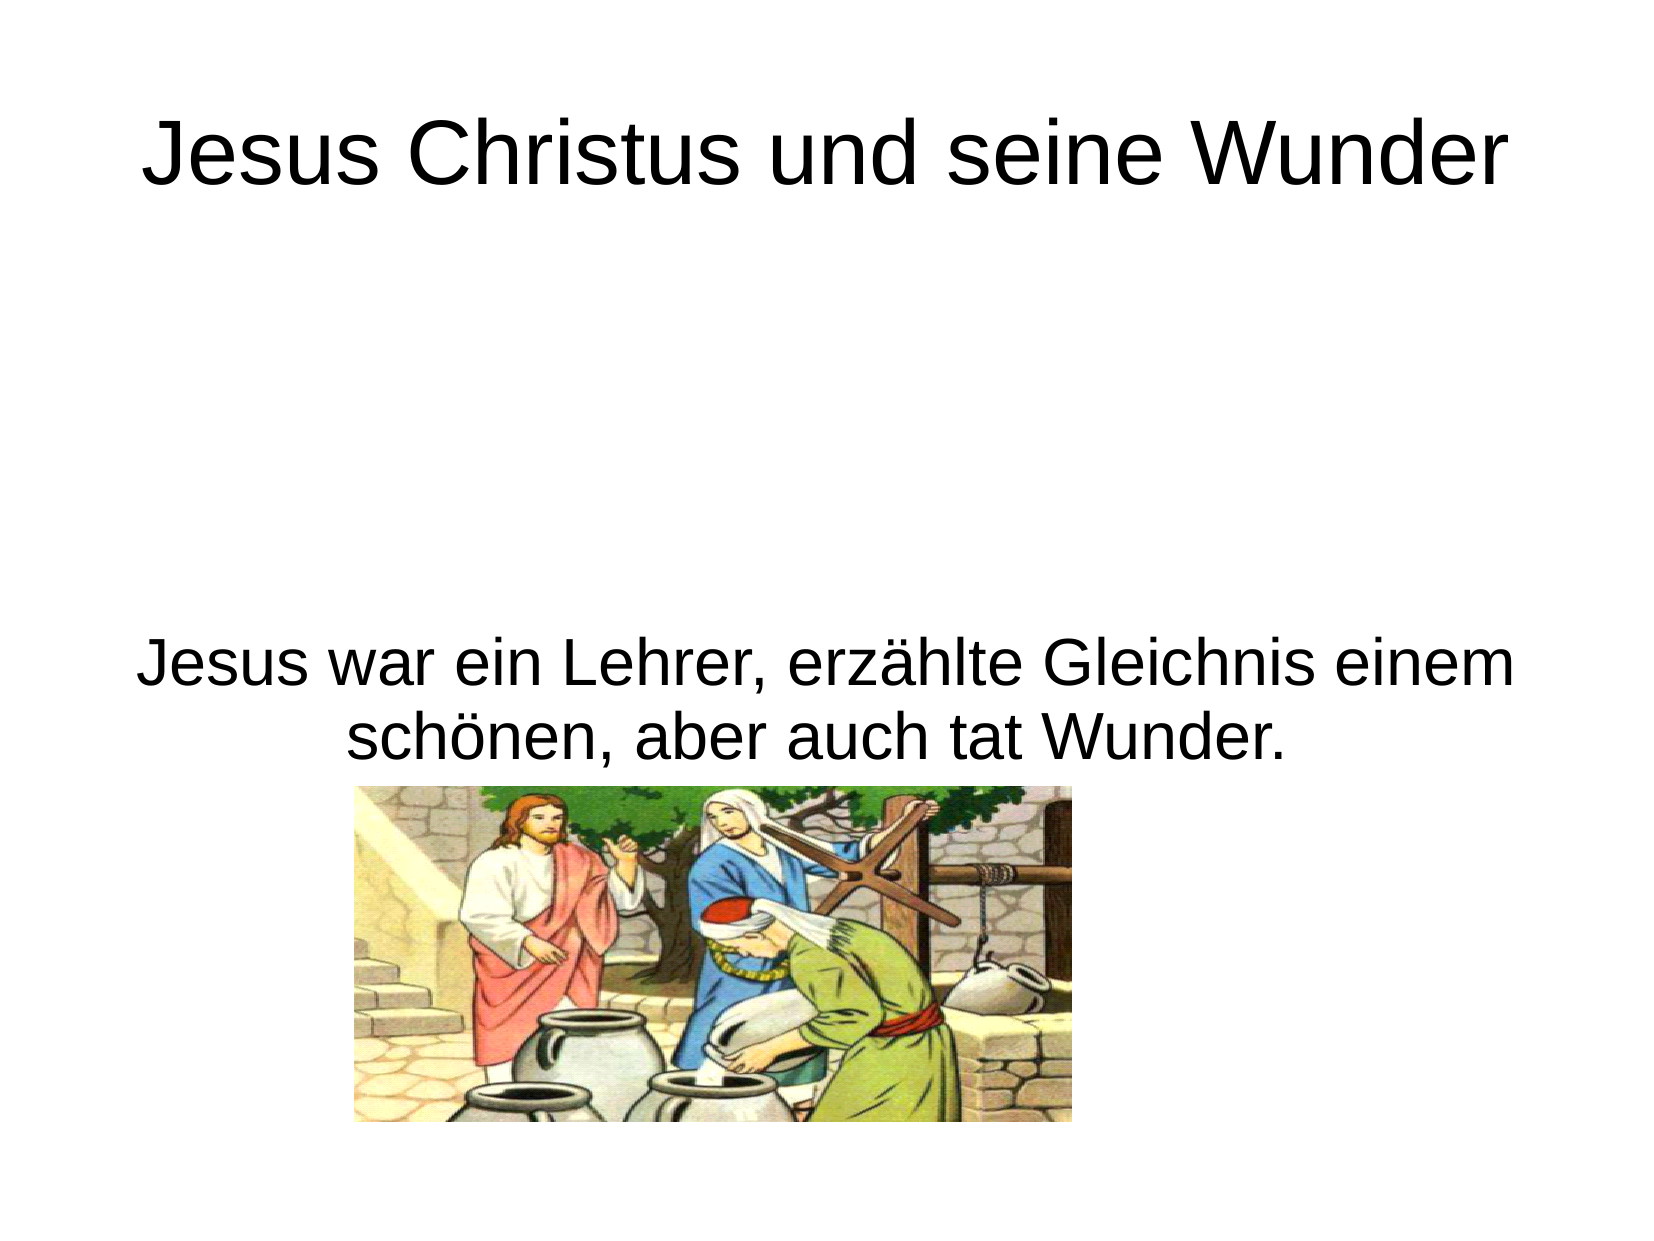

# Jesus Christus und seine Wunder
Jesus war ein Lehrer, erzählte Gleichnis einem schönen, aber auch tat Wunder.